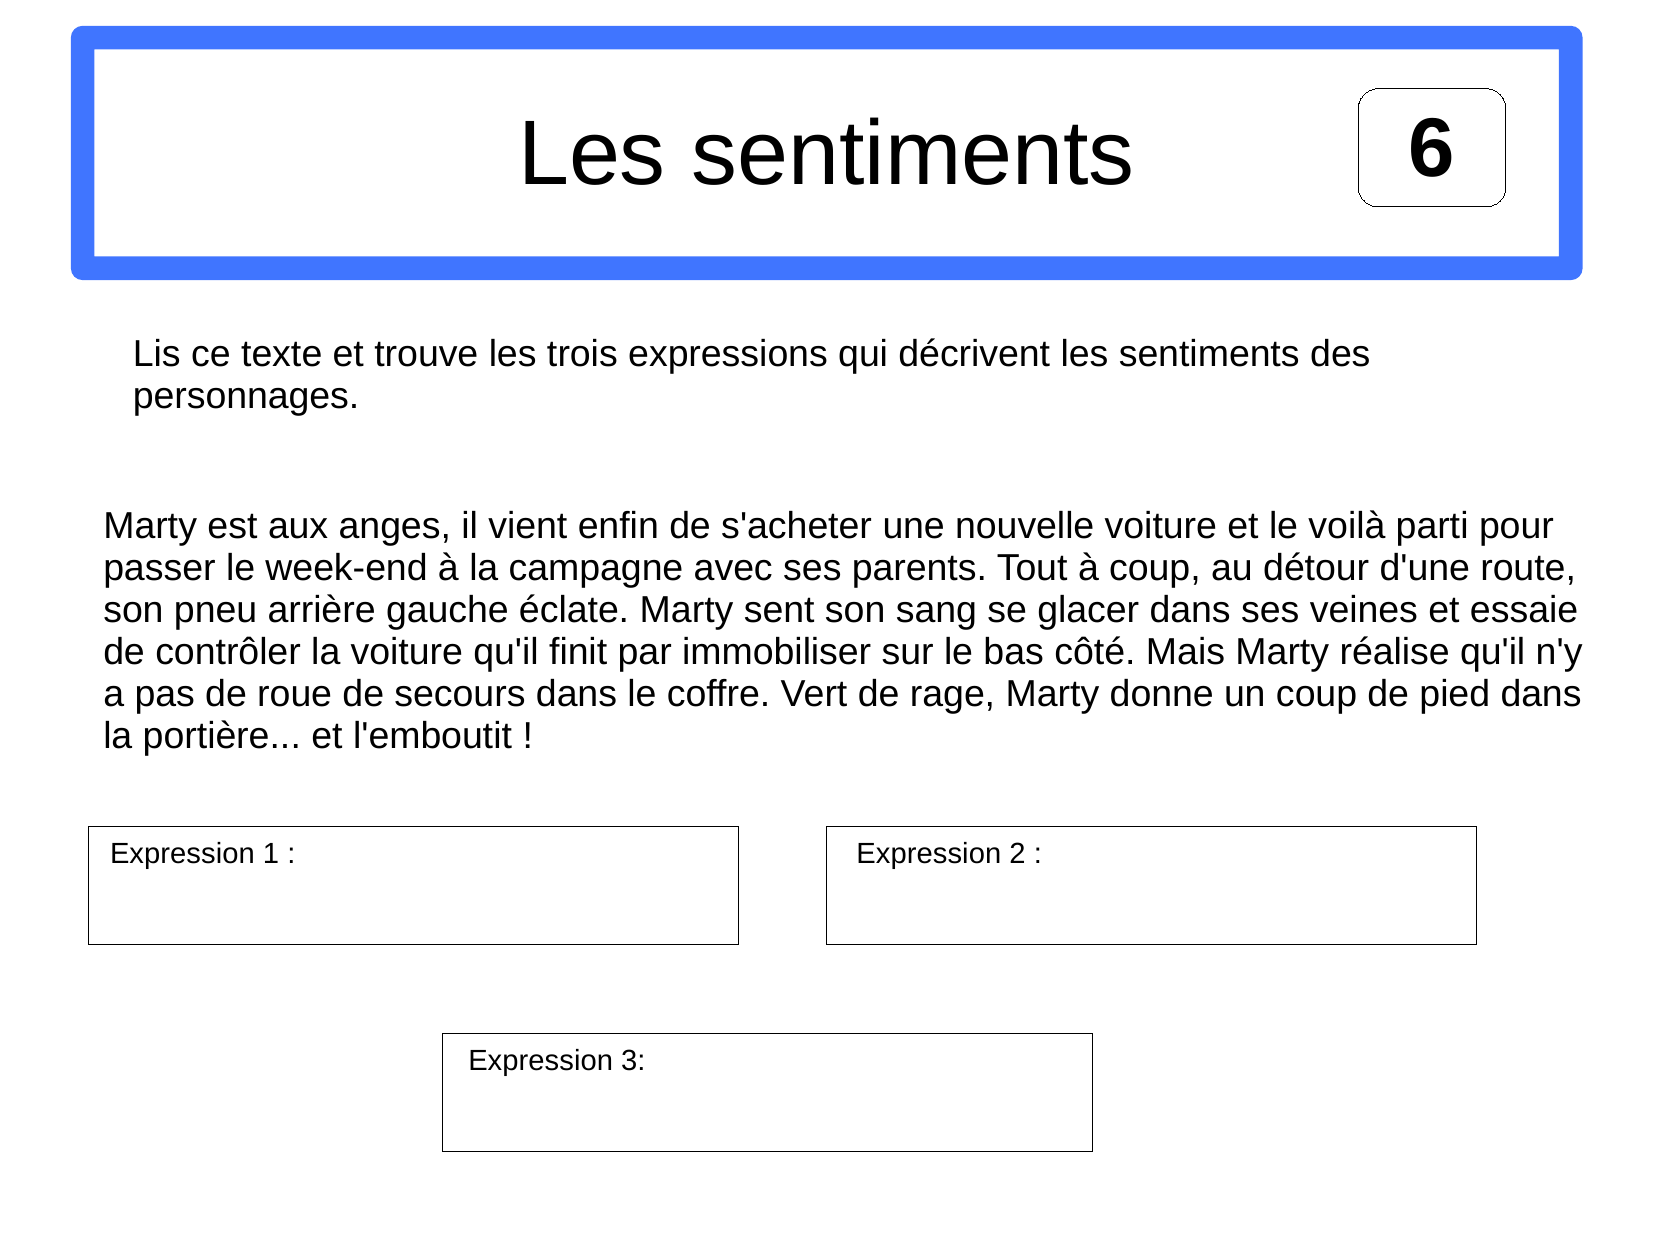

# Les sentiments
6
Lis ce texte et trouve les trois expressions qui décrivent les sentiments des personnages.
Marty est aux anges, il vient enfin de s'acheter une nouvelle voiture et le voilà parti pour passer le week-end à la campagne avec ses parents. Tout à coup, au détour d'une route, son pneu arrière gauche éclate. Marty sent son sang se glacer dans ses veines et essaie de contrôler la voiture qu'il finit par immobiliser sur le bas côté. Mais Marty réalise qu'il n'y a pas de roue de secours dans le coffre. Vert de rage, Marty donne un coup de pied dans la portière... et l'emboutit !
Expression 1 :
Expression 2 :
Expression 3: